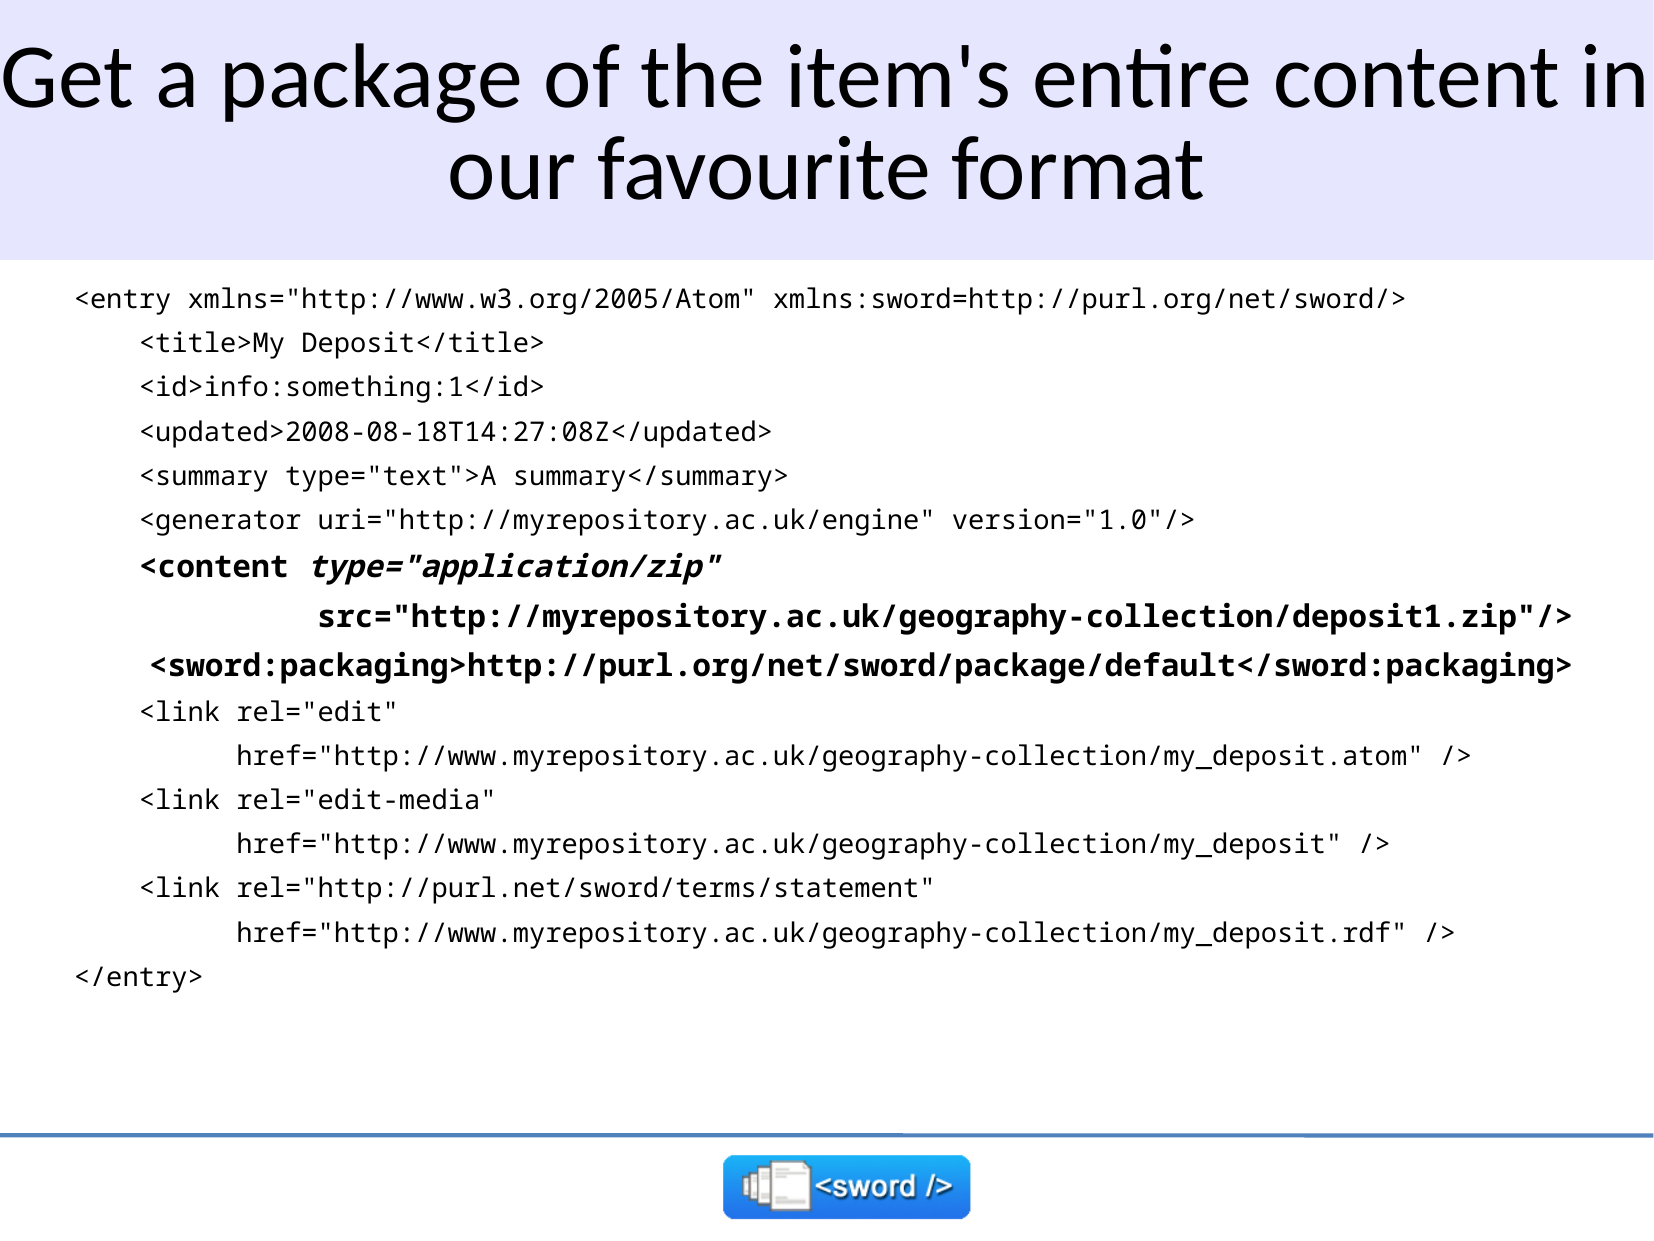

Get a package of the item's entire content in our favourite format
# <entry xmlns="http://www.w3.org/2005/Atom" xmlns:sword=http://purl.org/net/sword/>
 <title>My Deposit</title>
 <id>info:something:1</id>
 <updated>2008-08-18T14:27:08Z</updated>
 <summary type="text">A summary</summary>
 <generator uri="http://myrepository.ac.uk/engine" version="1.0"/>
 <content type="application/zip"
 src="http://myrepository.ac.uk/geography-collection/deposit1.zip"/>
 <sword:packaging>http://purl.org/net/sword/package/default</sword:packaging>
 <link rel="edit"
 href="http://www.myrepository.ac.uk/geography-collection/my_deposit.atom" />
 <link rel="edit-media"
 href="http://www.myrepository.ac.uk/geography-collection/my_deposit" />
 <link rel="http://purl.net/sword/terms/statement"
 href="http://www.myrepository.ac.uk/geography-collection/my_deposit.rdf" />
</entry>